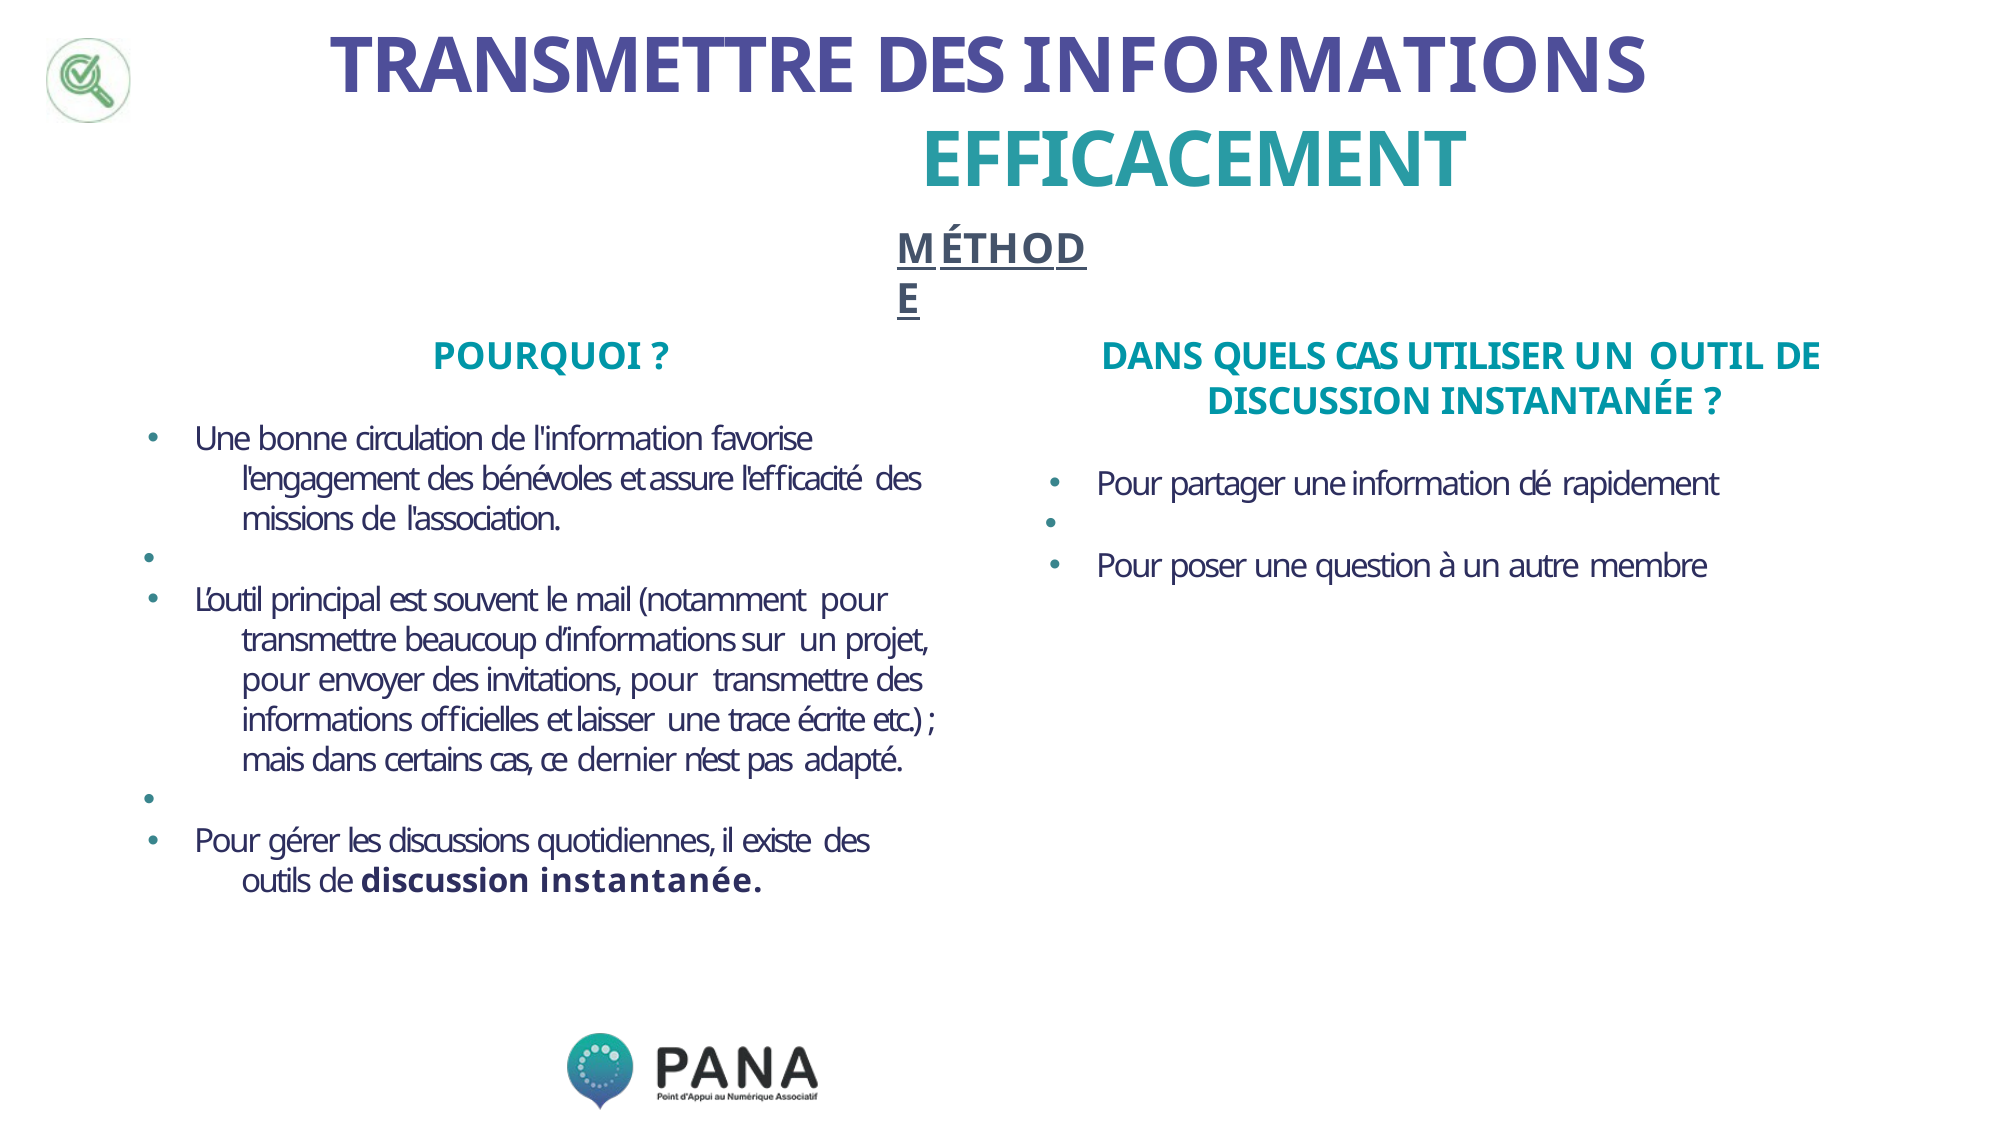

# TRANSMETTRE DES INFORMATIONS EFFICACEMENT
MÉTHODE
DANS QUELS CAS UTILISER UN OUTIL DE DISCUSSION INSTANTANÉE ?
Pour partager une information clé rapidement
Pour poser une question à un autre membre
POURQUOI ?
Une bonne circulation de l'information favorise l'engagement des bénévoles et assure l'efficacité des missions de l'association.
L’outil principal est souvent le mail (notamment pour transmettre beaucoup d’informations sur un projet, pour envoyer des invitations, pour transmettre des informations officielles et laisser une trace écrite etc.) ; mais dans certains cas, ce dernier n’est pas adapté.
Pour gérer les discussions quotidiennes, il existe des outils de discussion instantanée.